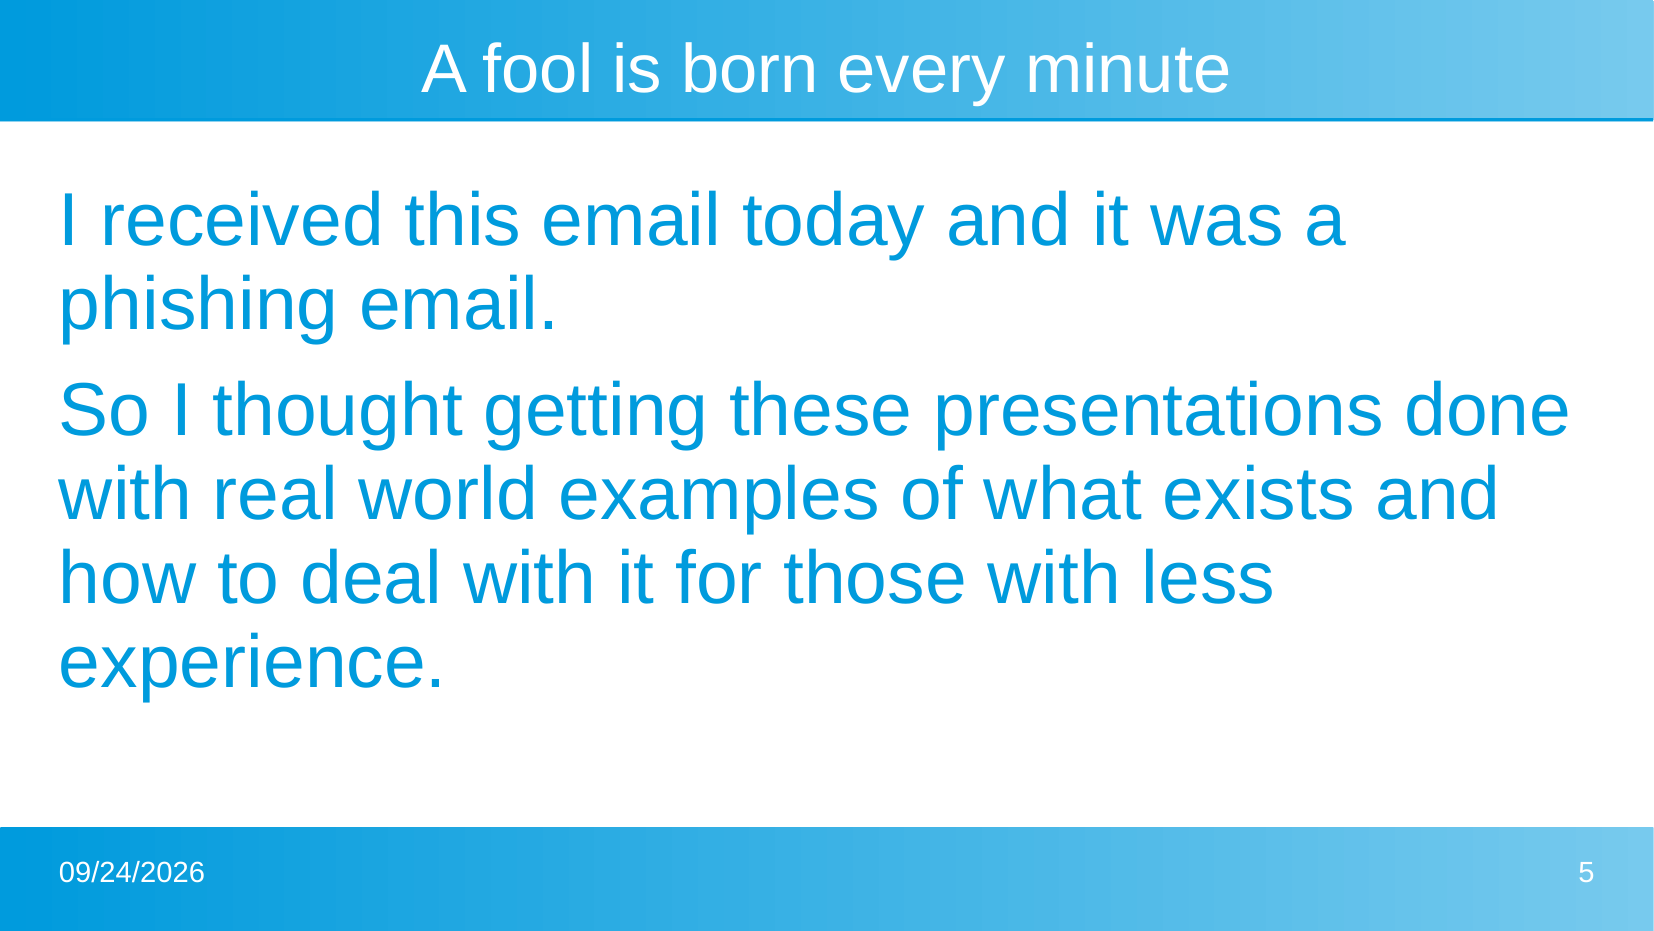

# A fool is born every minute
I received this email today and it was a phishing email.
So I thought getting these presentations done with real world examples of what exists and how to deal with it for those with less experience.
5